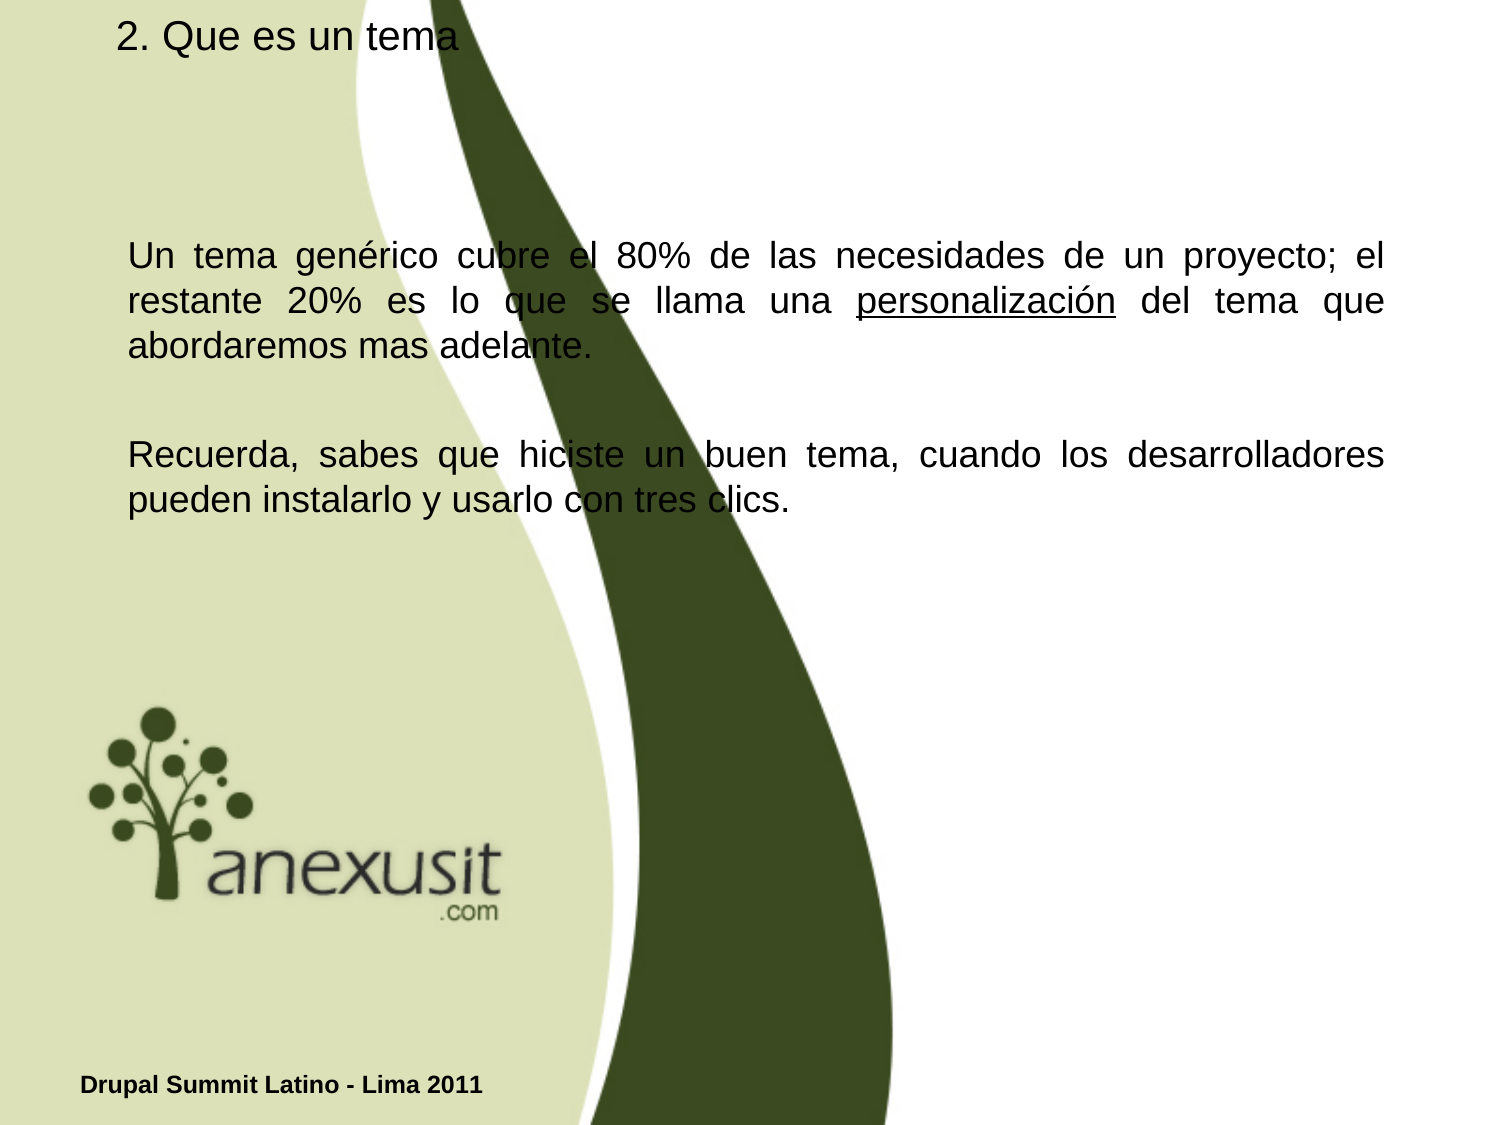

2. Que es un tema
Un tema genérico cubre el 80% de las necesidades de un proyecto; el restante 20% es lo que se llama una personalización del tema que abordaremos mas adelante.
Recuerda, sabes que hiciste un buen tema, cuando los desarrolladores pueden instalarlo y usarlo con tres clics.
Drupal Summit Latino - Lima 2011